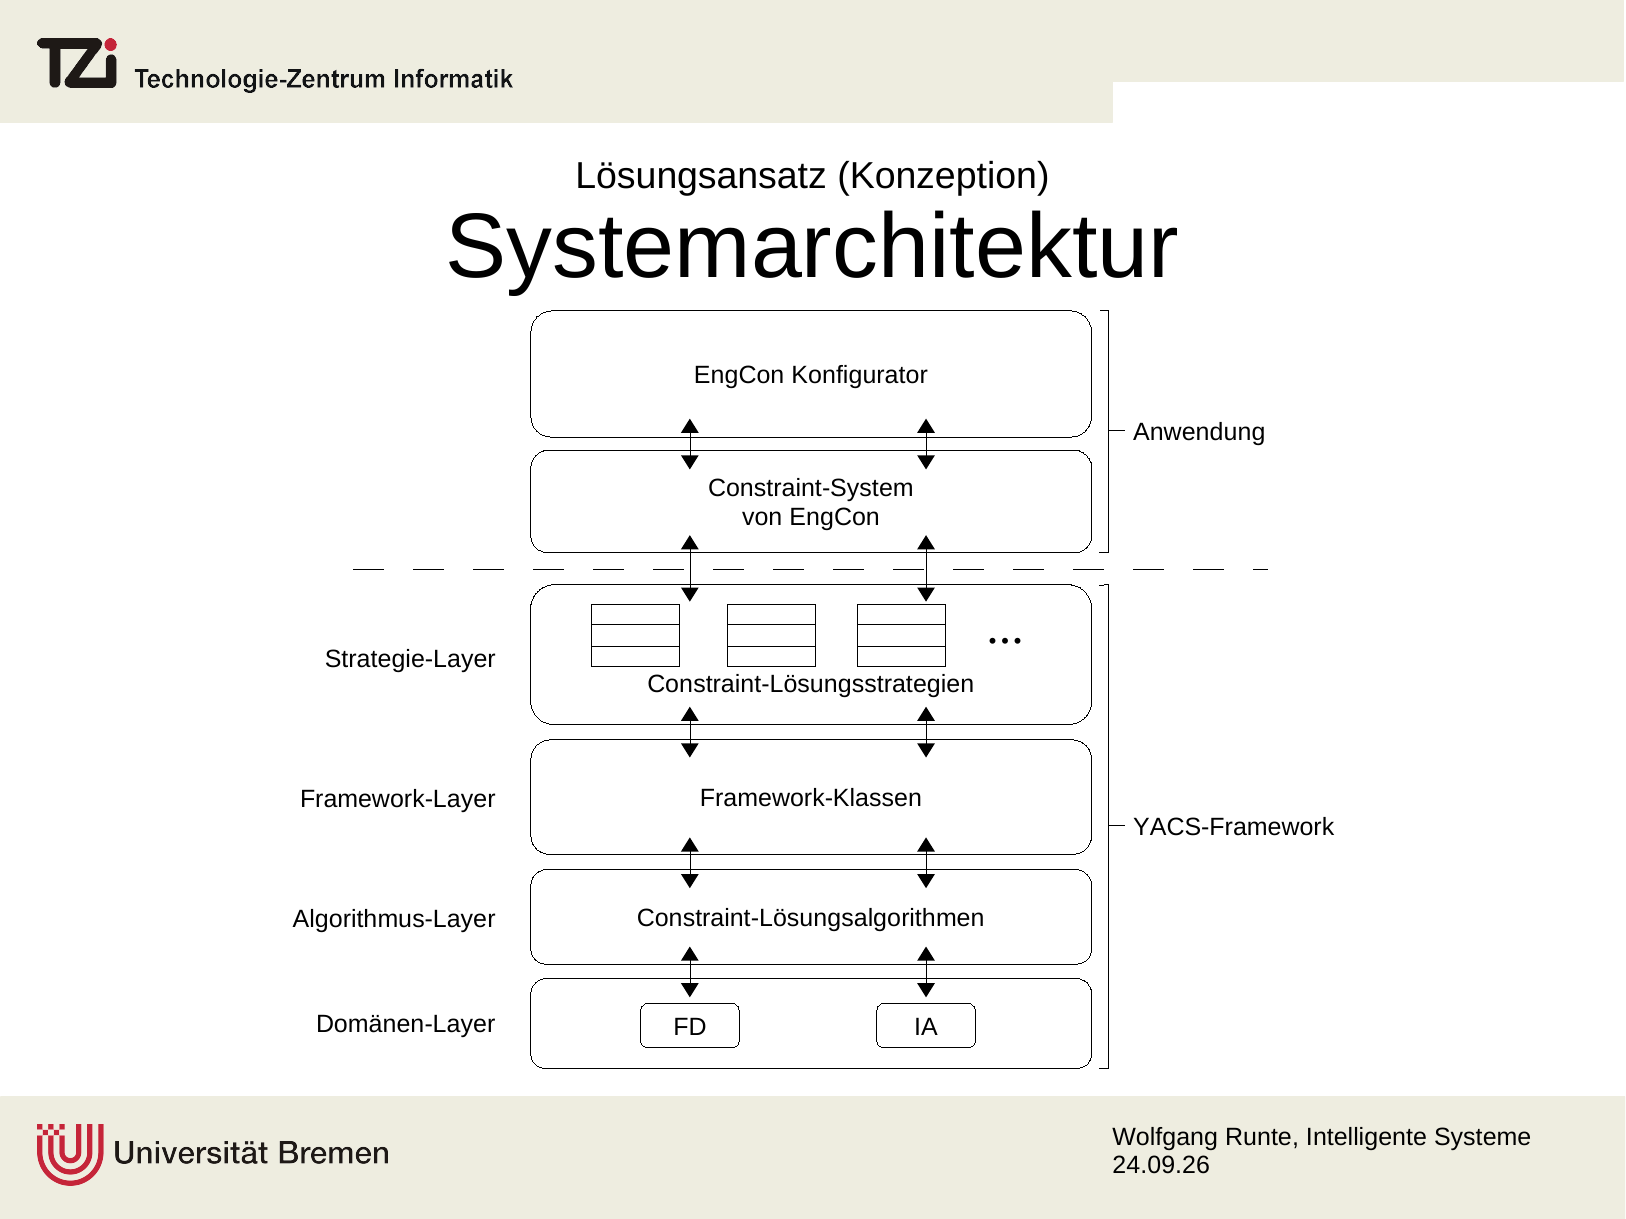

# Lösungsansatz (Konzeption) Systemarchitektur
EngCon Konfigurator
Anwendung
Constraint-System
von EngCon
Constraint-Lösungsstrategien
...
Strategie-Layer
Framework-Klassen
Framework-Layer
YACS-Framework
Constraint-Lösungsalgorithmen
Algorithmus-Layer
FD
IA
Domänen-Layer